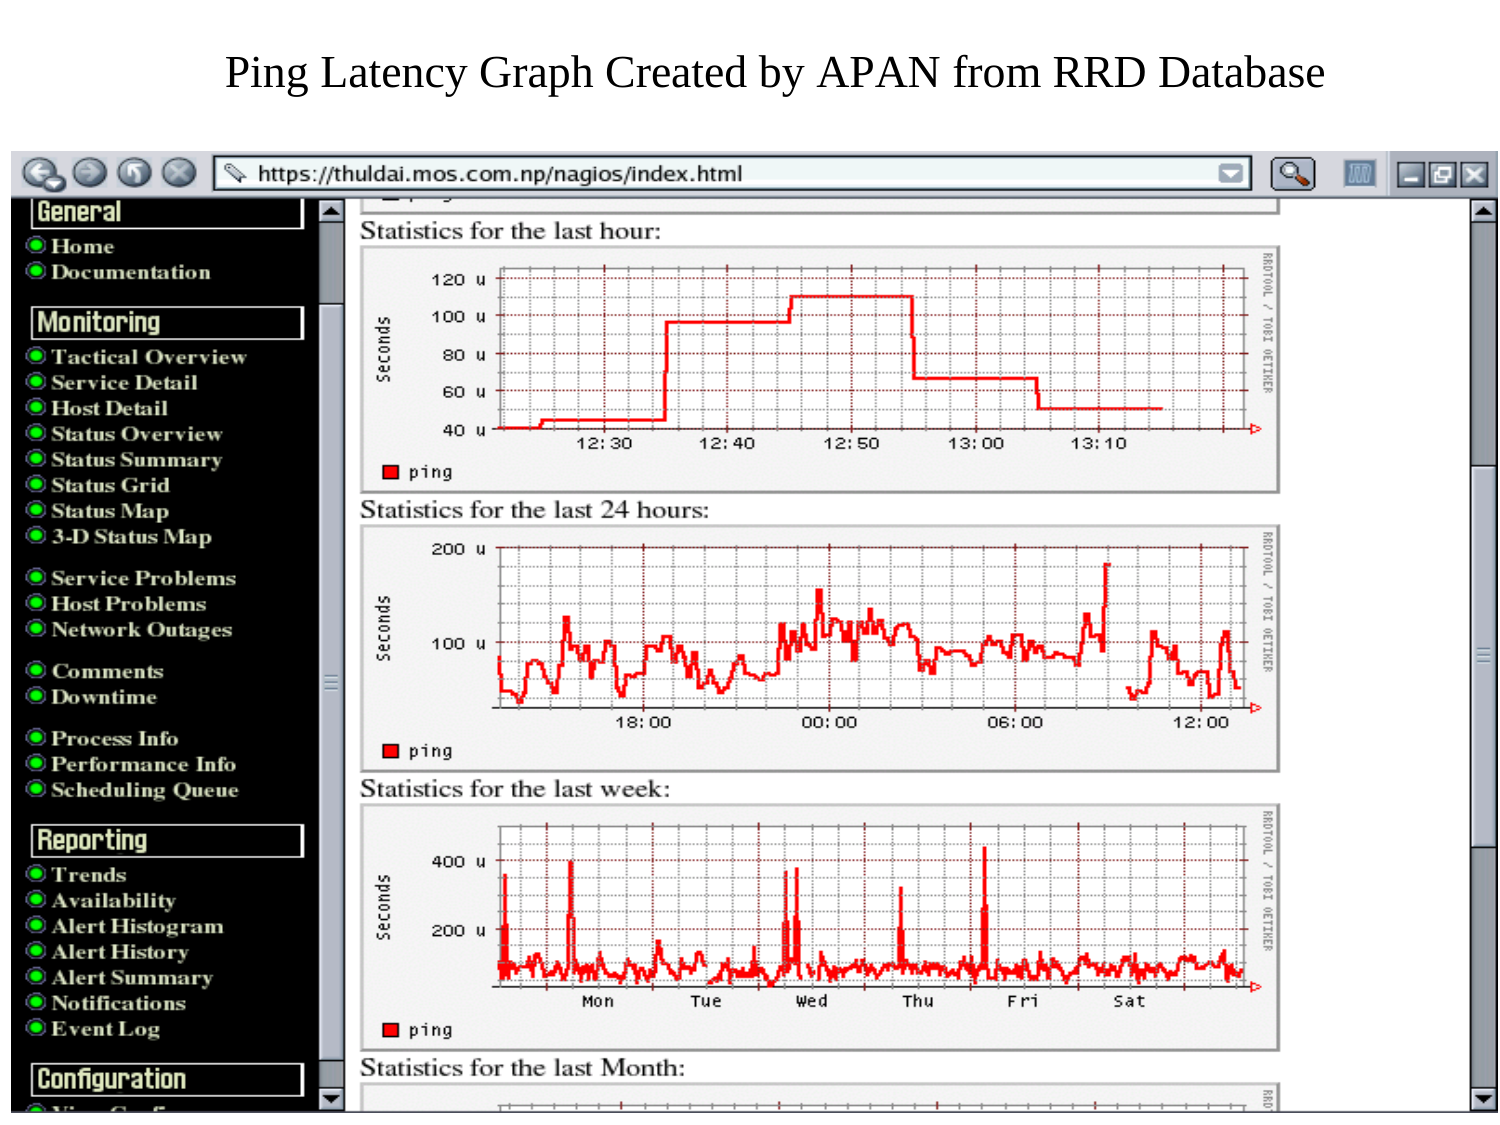

Ping Latency Graph Created by APAN from RRD Database